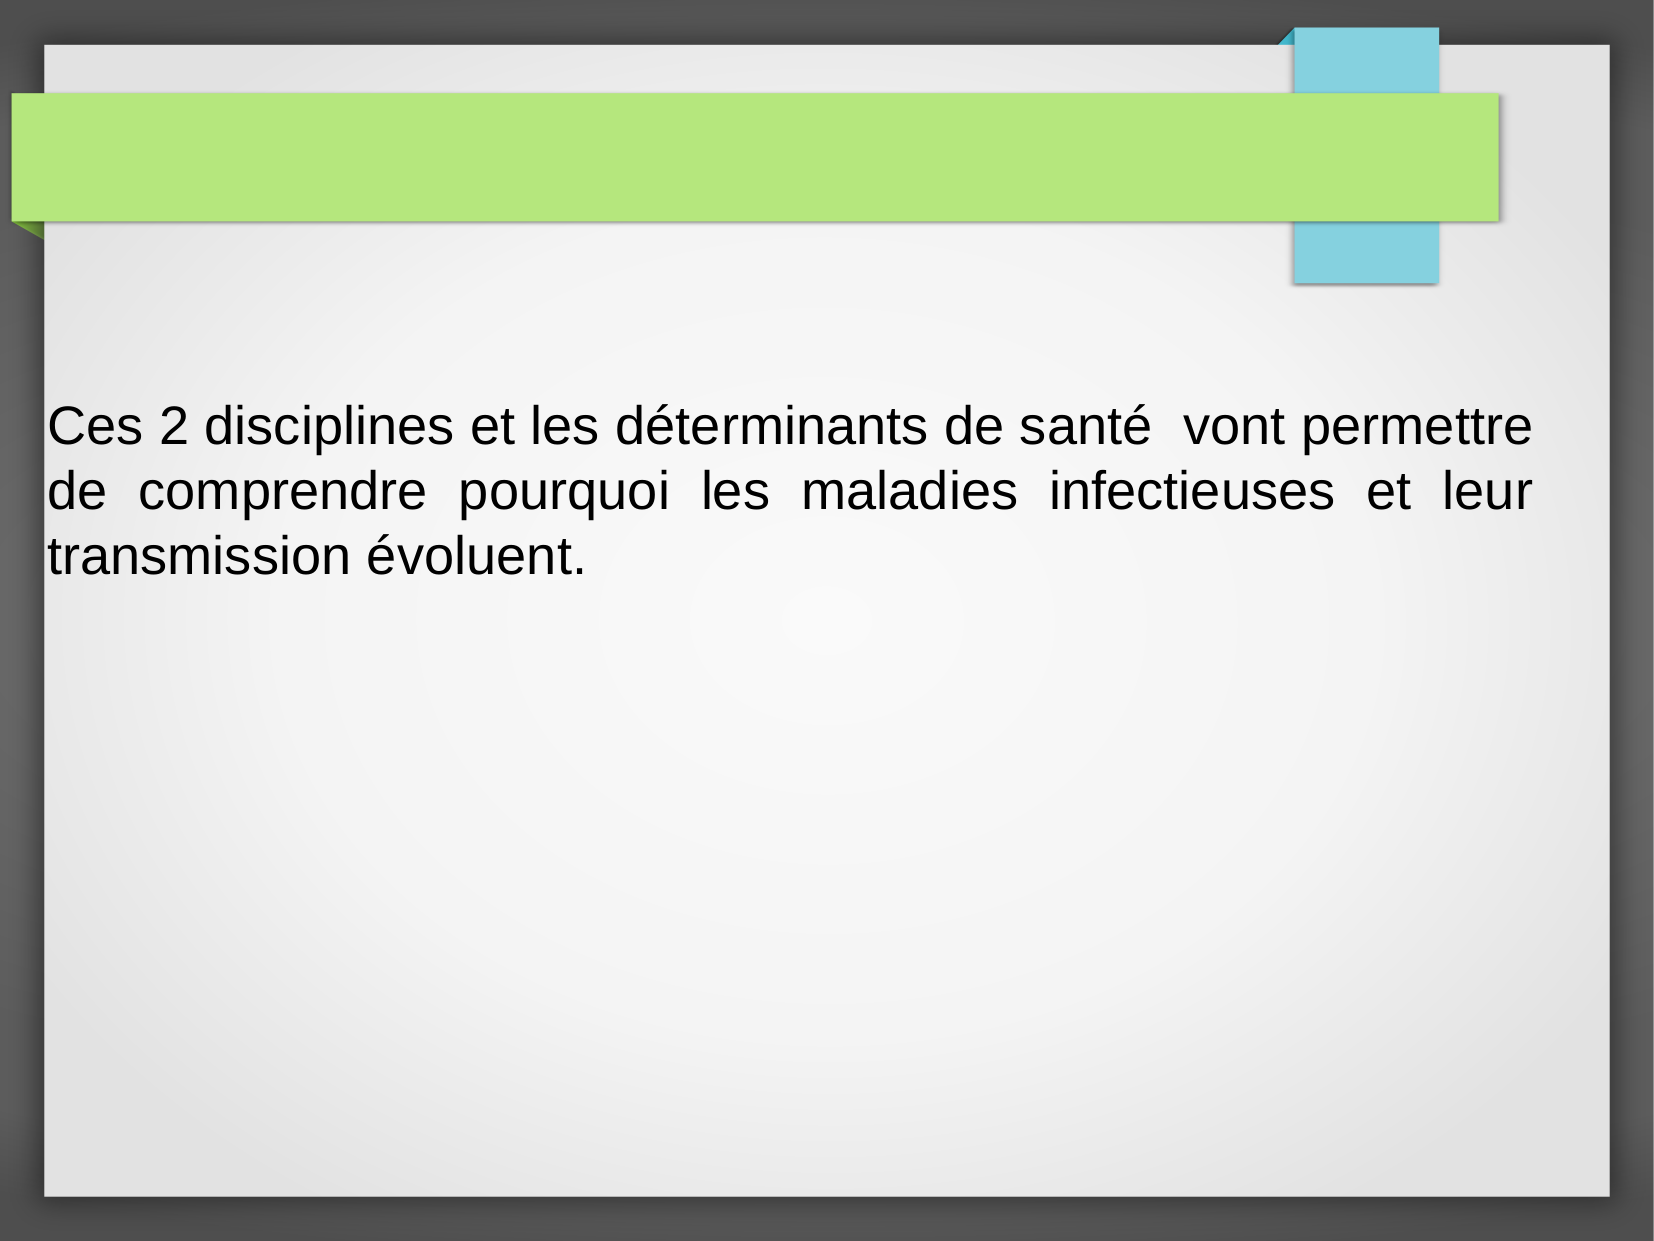

#
Ces 2 disciplines et les déterminants de santé vont permettre de comprendre pourquoi les maladies infectieuses et leur transmission évoluent.